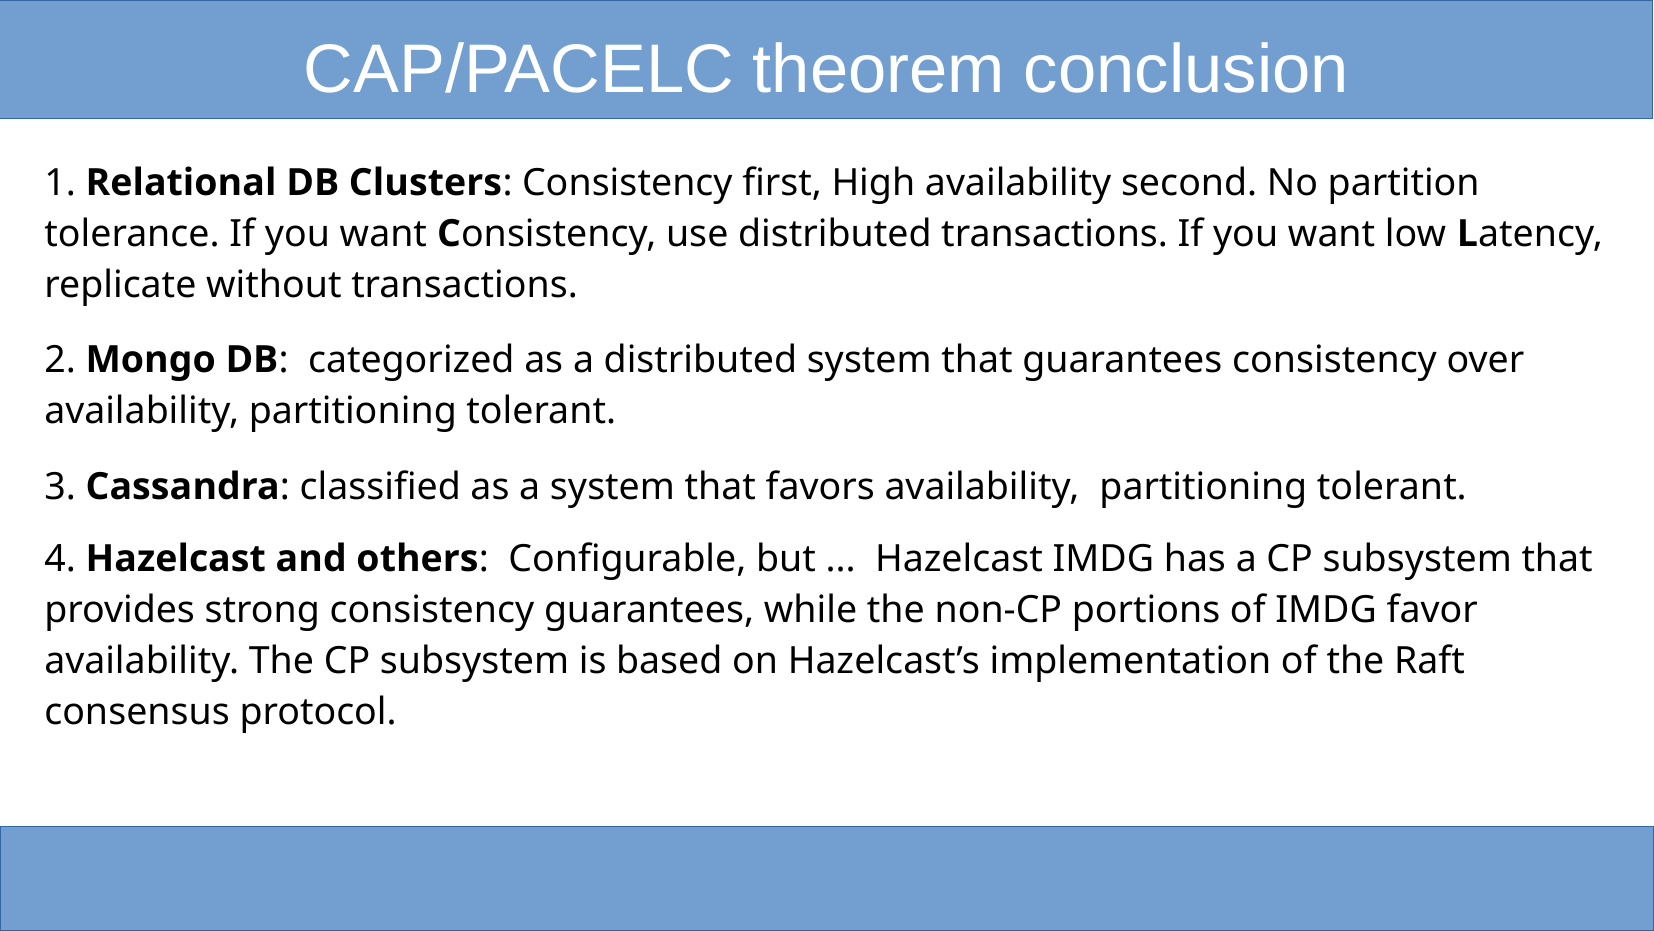

# CAP/PACELC theorem conclusion
1. Relational DB Clusters: Consistency first, High availability second. No partition tolerance. If you want Consistency, use distributed transactions. If you want low Latency, replicate without transactions.
2. Mongo DB: categorized as a distributed system that guarantees consistency over availability, partitioning tolerant.
3. Cassandra: classified as a system that favors availability, partitioning tolerant.
4. Hazelcast and others: Configurable, but ... Hazelcast IMDG has a CP subsystem that provides strong consistency guarantees, while the non-CP portions of IMDG favor availability. The CP subsystem is based on Hazelcast’s implementation of the Raft consensus protocol.